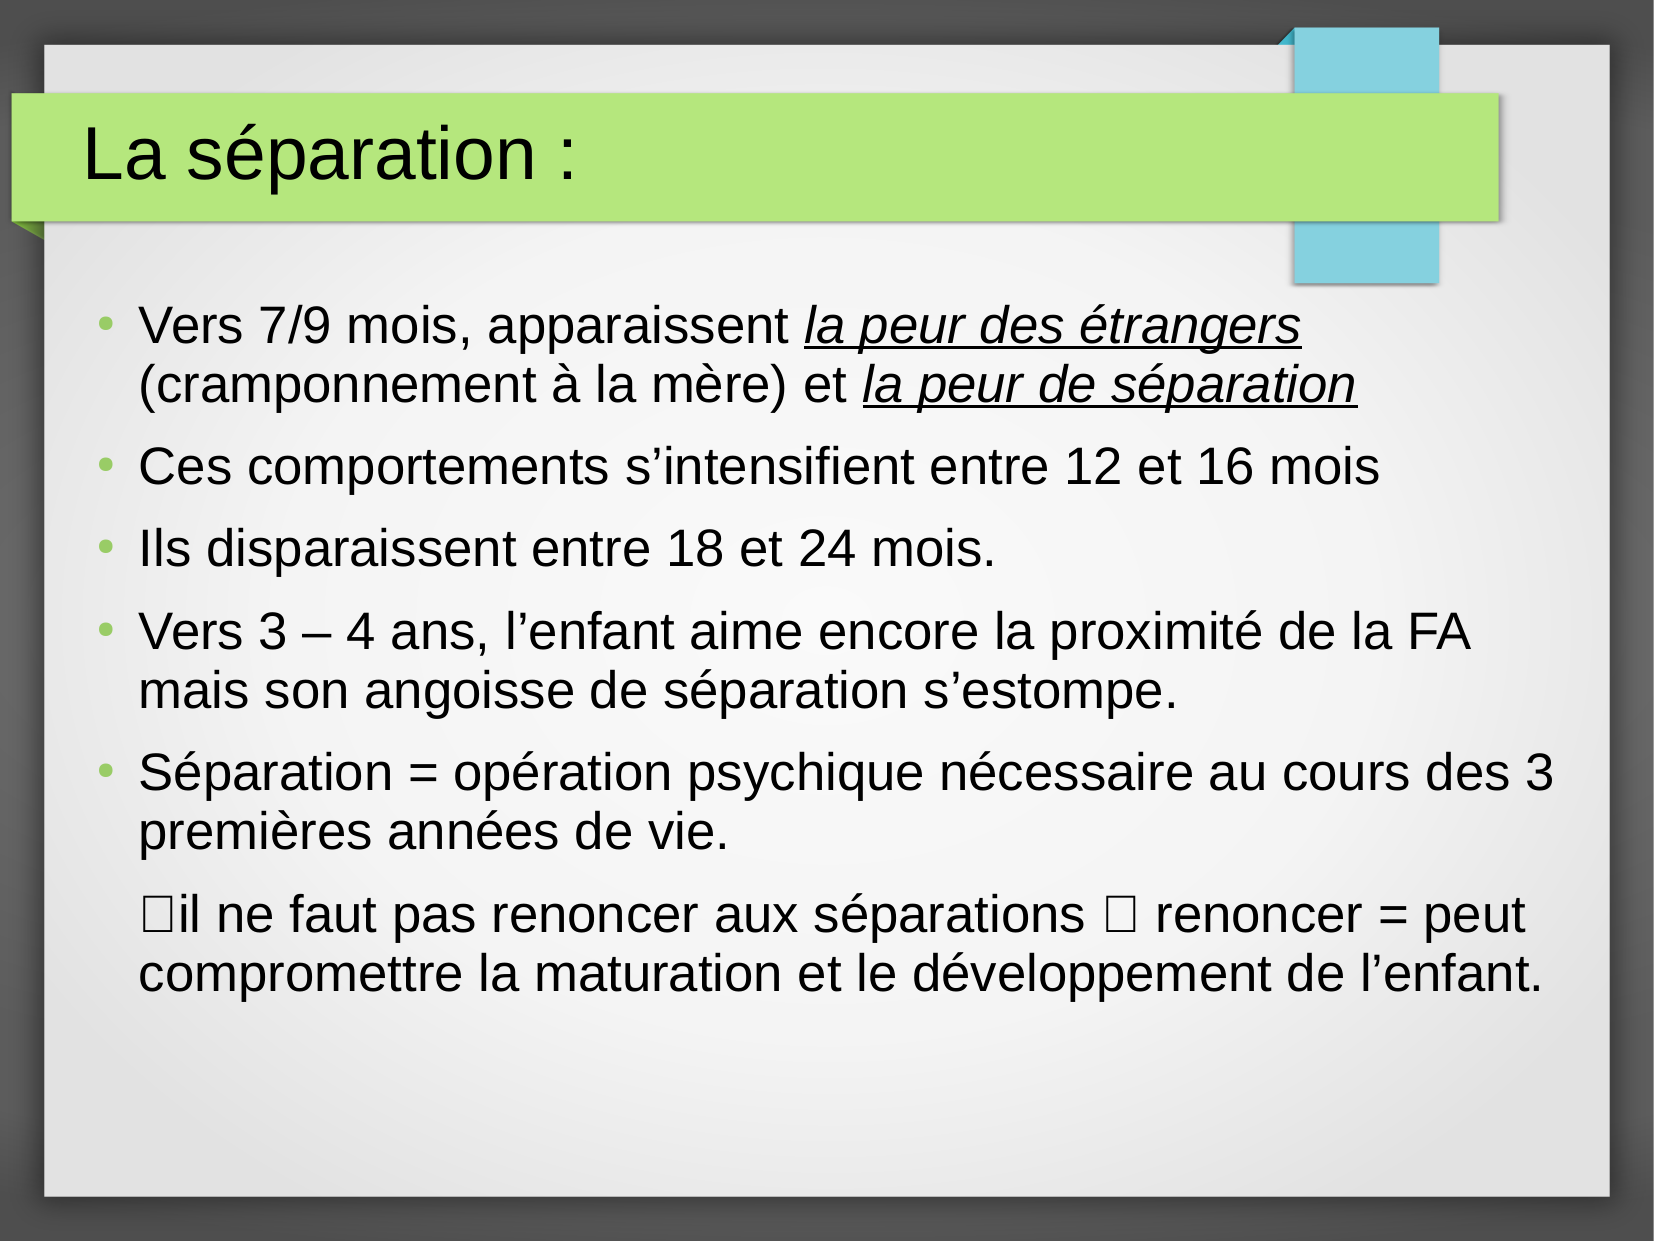

# La séparation :
Vers 7/9 mois, apparaissent la peur des étrangers (cramponnement à la mère) et la peur de séparation
Ces comportements s’intensifient entre 12 et 16 mois
Ils disparaissent entre 18 et 24 mois.
Vers 3 – 4 ans, l’enfant aime encore la proximité de la FA mais son angoisse de séparation s’estompe.
Séparation = opération psychique nécessaire au cours des 3 premières années de vie.
il ne faut pas renoncer aux séparations  renoncer = peut compromettre la maturation et le développement de l’enfant.